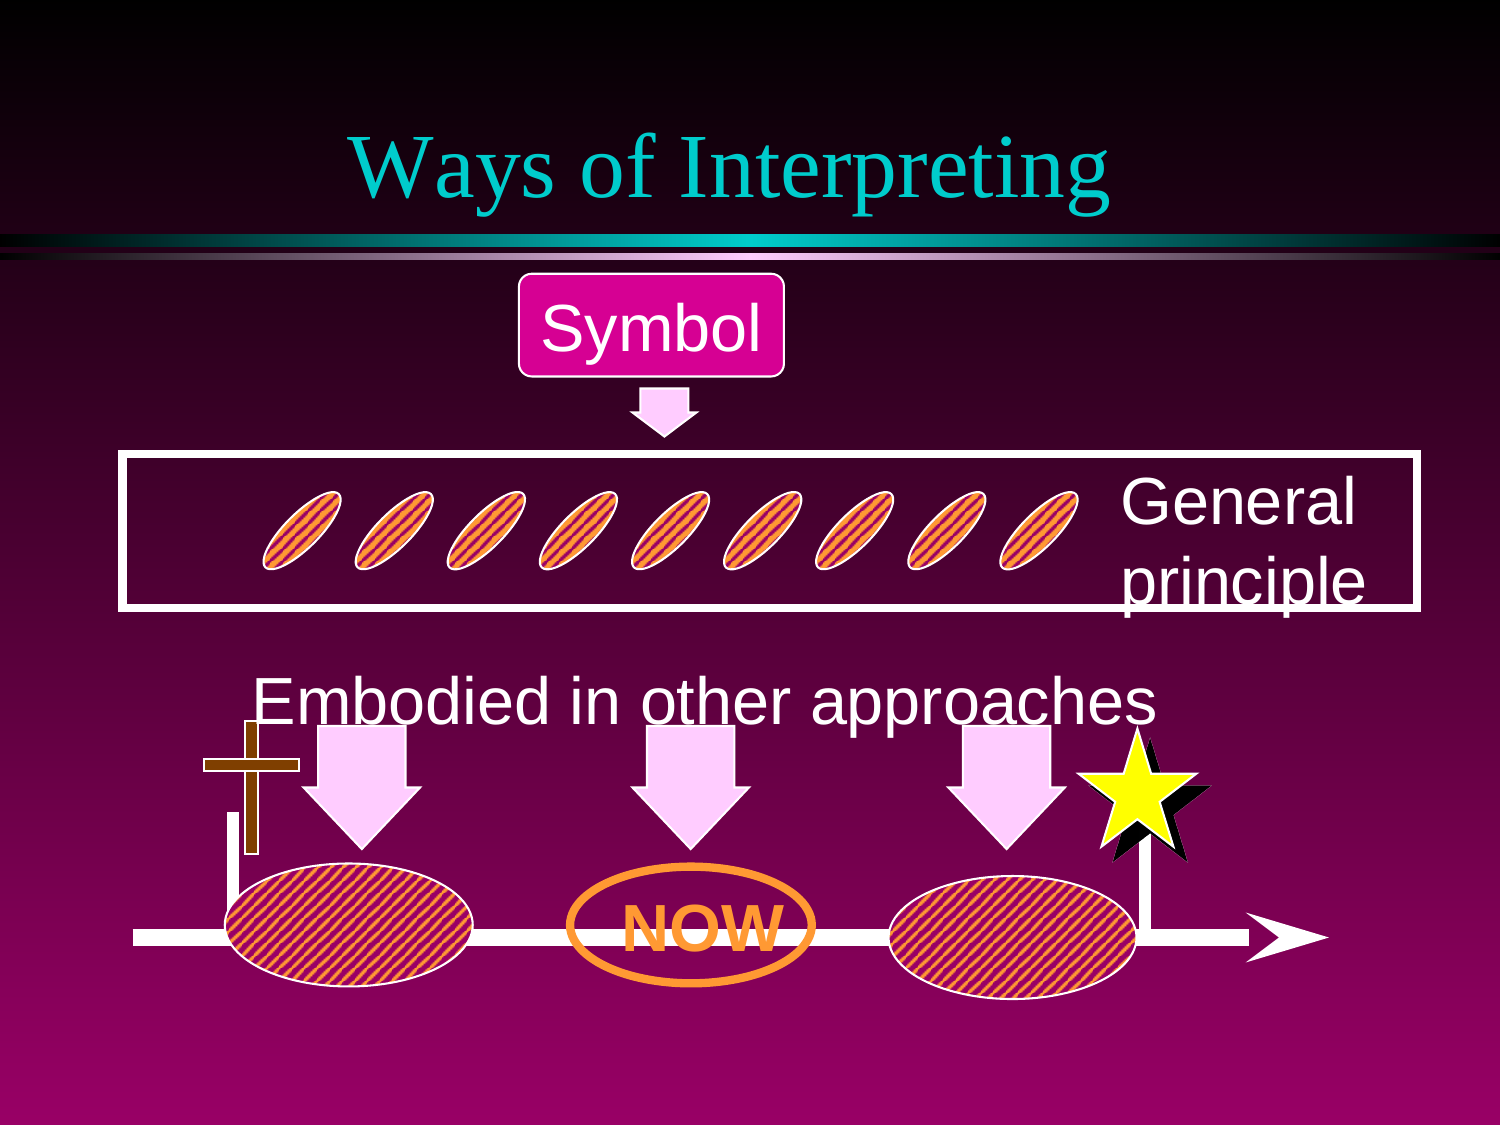

# Ways of Interpreting
Symbol
General principle
Embodied in other approaches
NOW